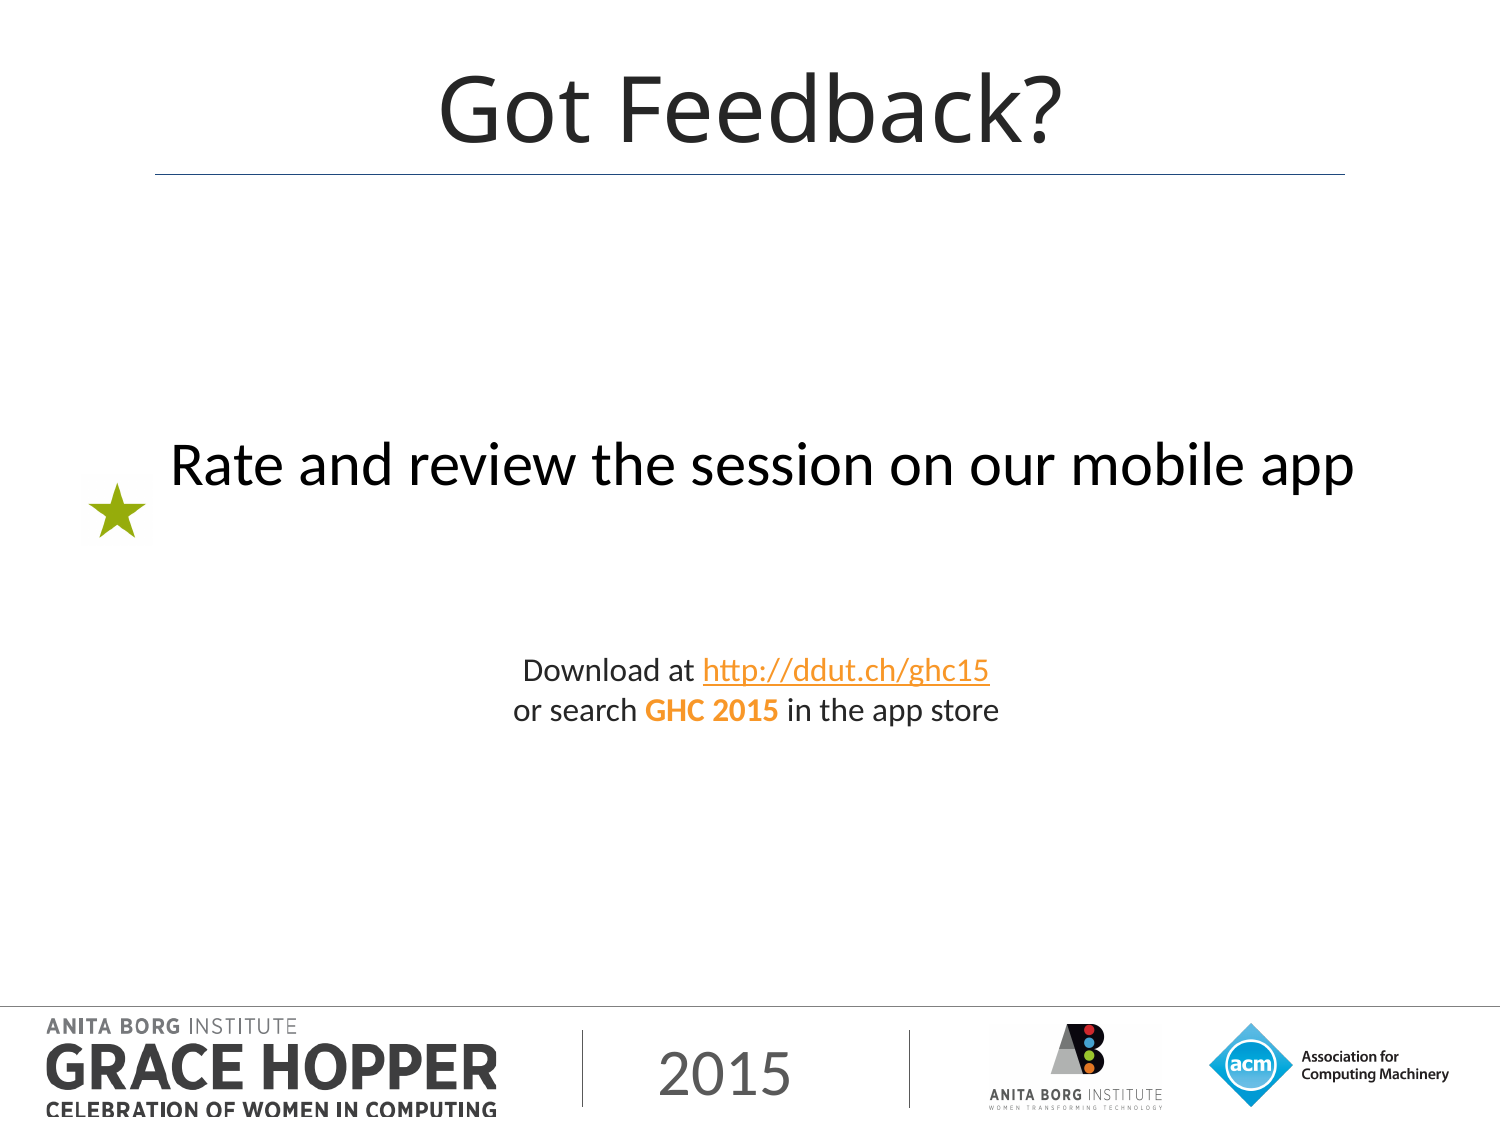

Got Feedback?
 Rate and review the session on our mobile app
Download at http://ddut.ch/ghc15
or search GHC 2015 in the app store